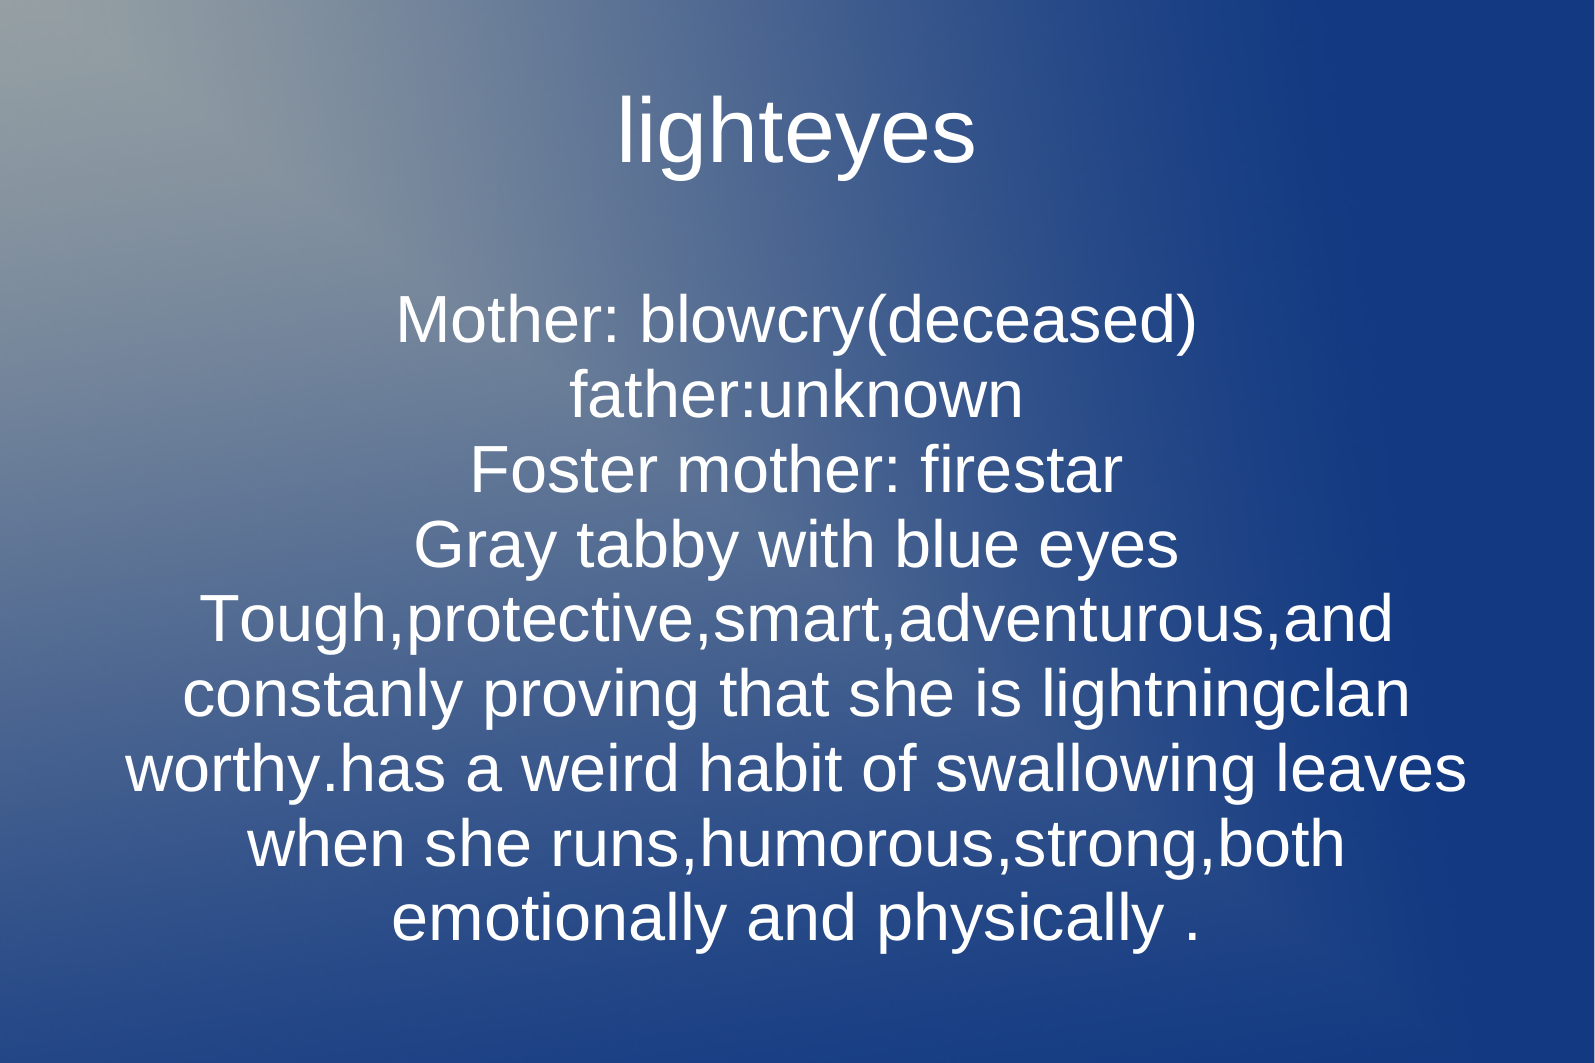

# lighteyes
Mother: blowcry(deceased)
father:unknown
Foster mother: firestar
Gray tabby with blue eyes
Tough,protective,smart,adventurous,and constanly proving that she is lightningclan worthy.has a weird habit of swallowing leaves when she runs,humorous,strong,both emotionally and physically .